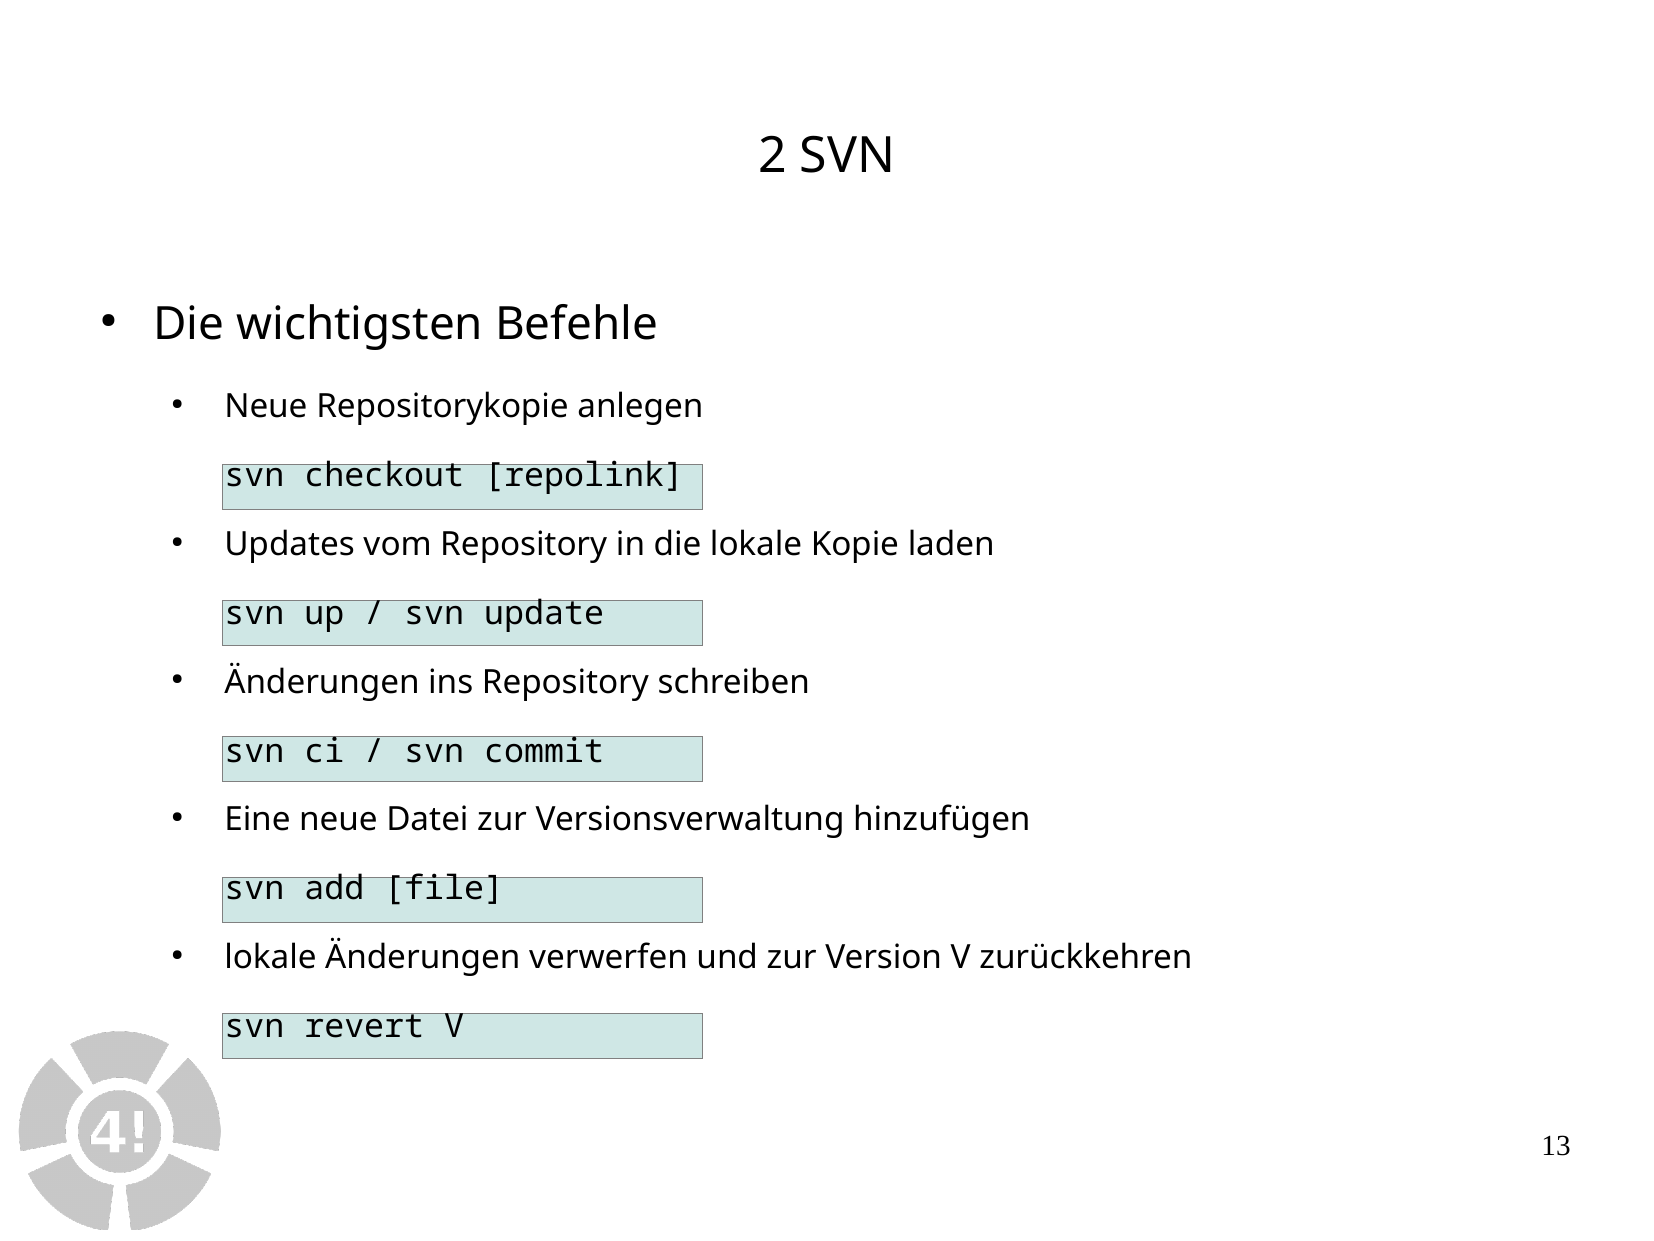

# 2 SVN
Die wichtigsten Befehle
Neue Repositorykopie anlegen
svn checkout [repolink]
Updates vom Repository in die lokale Kopie laden
svn up / svn update
Änderungen ins Repository schreiben
svn ci / svn commit
Eine neue Datei zur Versionsverwaltung hinzufügen
svn add [file]
lokale Änderungen verwerfen und zur Version V zurückkehren
svn revert V
13